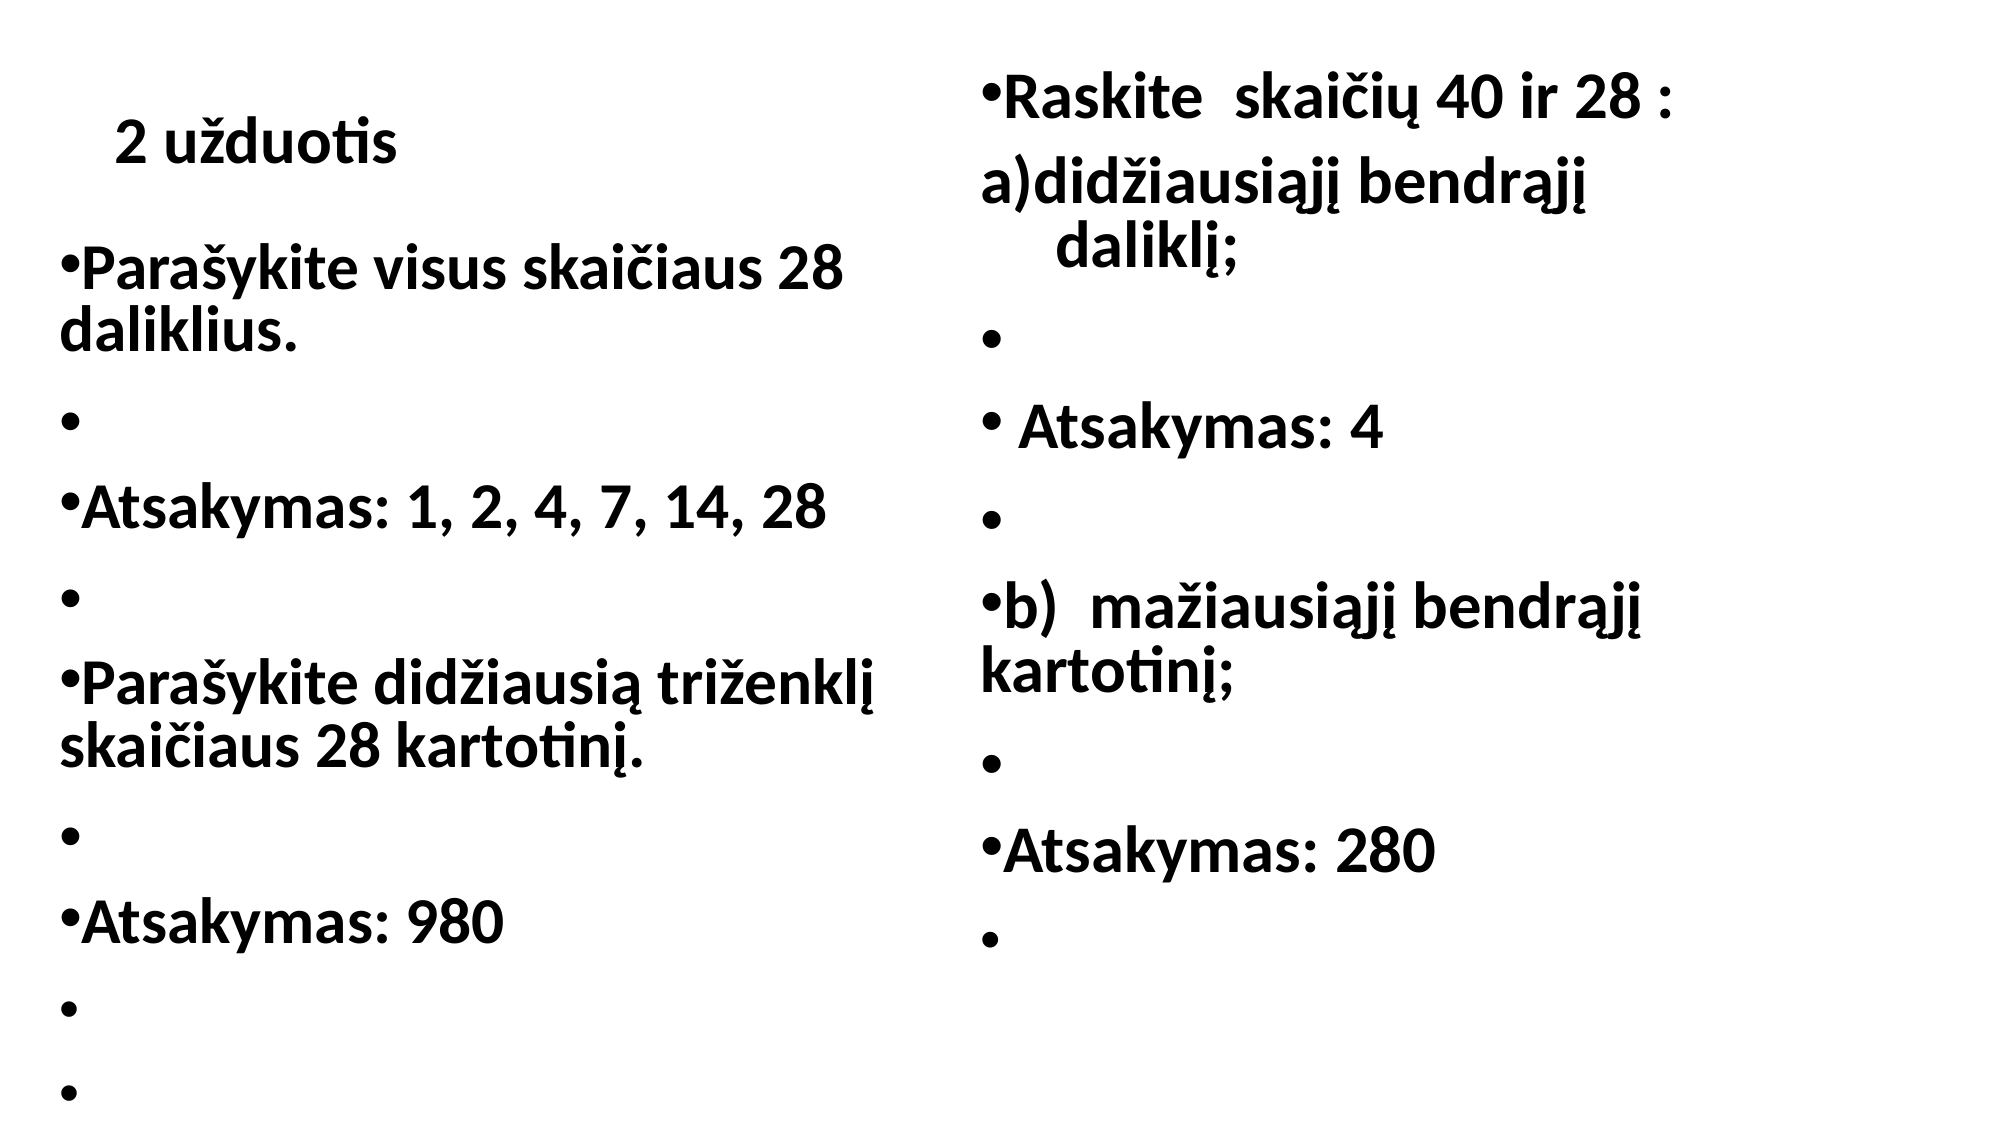

Raskite skaičių 40 ir 28 :
didžiausiąjį bendrąjį daliklį;
 Atsakymas: 4
b) mažiausiąjį bendrąjį kartotinį;
Atsakymas: 280
# 2 užduotis
Parašykite visus skaičiaus 28 daliklius.
Atsakymas: 1, 2, 4, 7, 14, 28
Parašykite didžiausią triženklį skaičiaus 28 kartotinį.
Atsakymas: 980